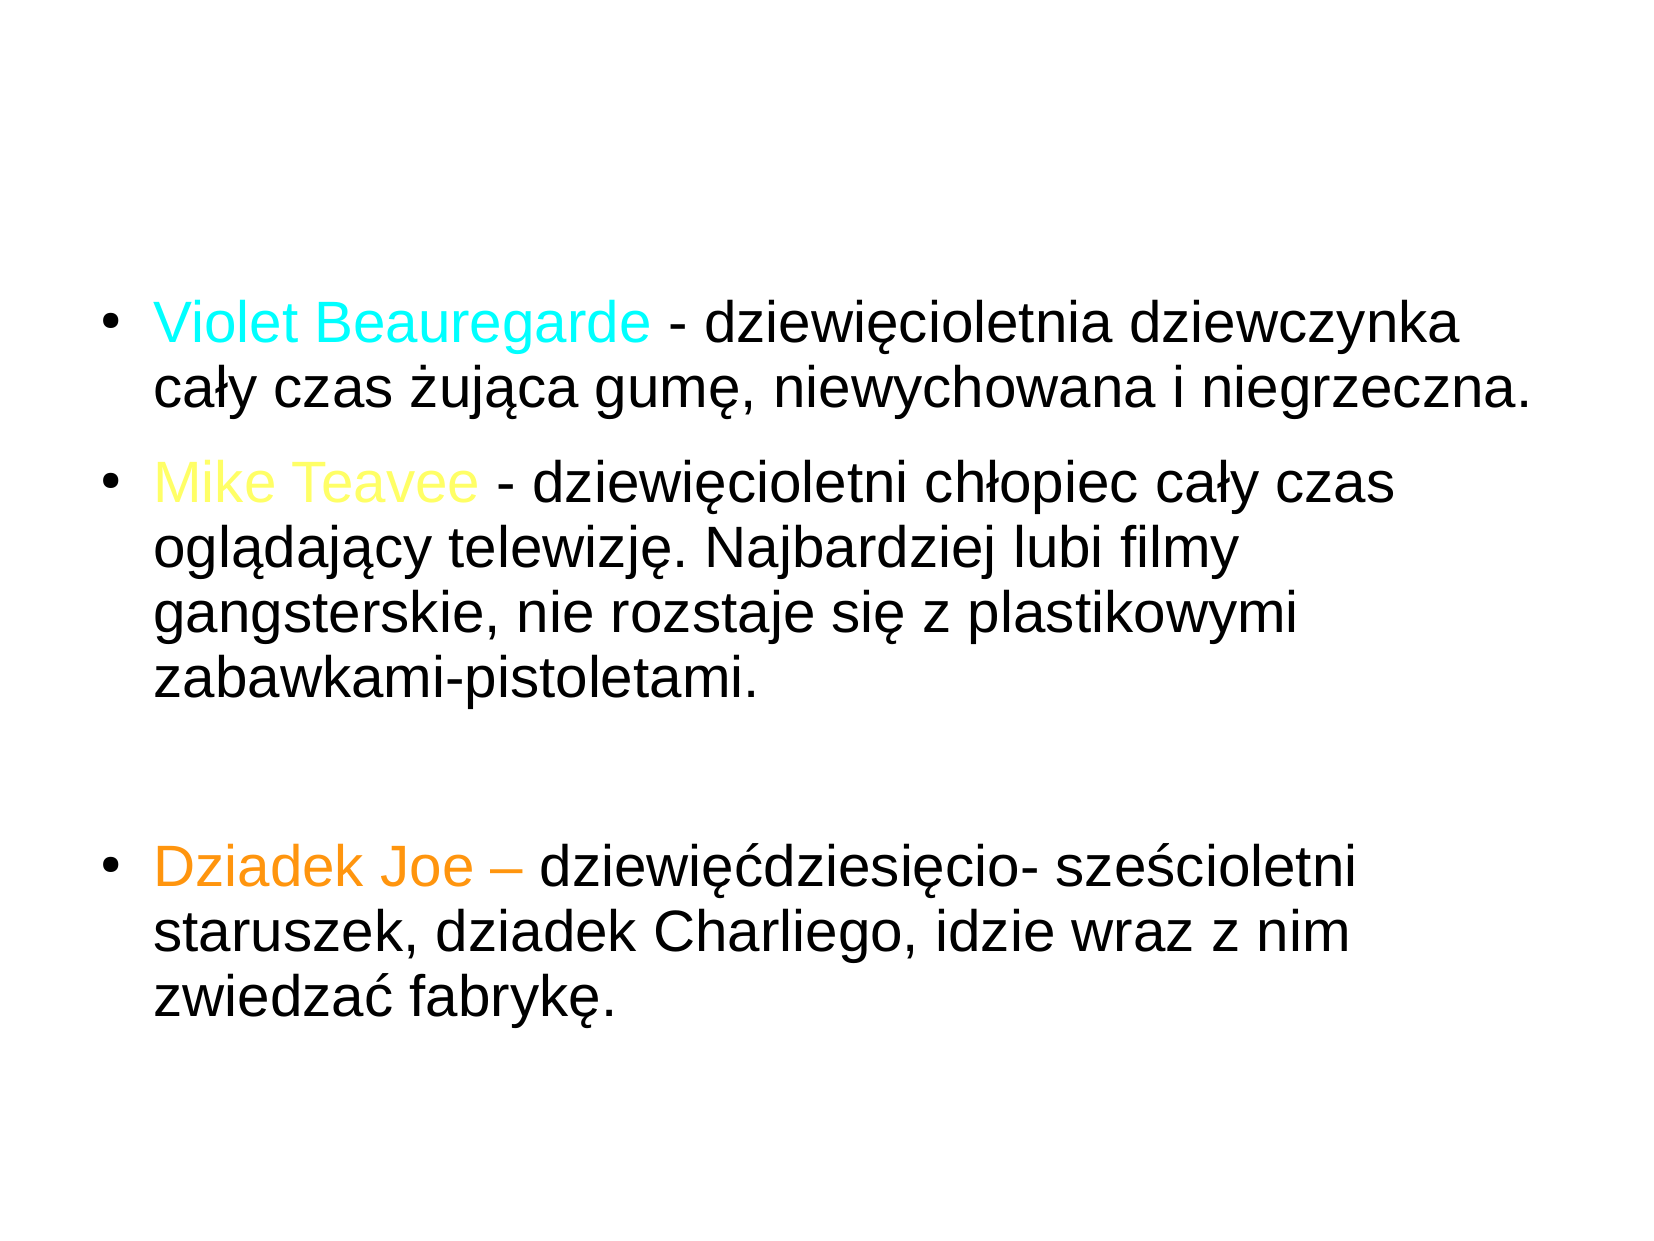

# Violet Beauregarde - dziewięcioletnia dziewczynka cały czas żująca gumę, niewychowana i niegrzeczna.
Mike Teavee - dziewięcioletni chłopiec cały czas oglądający telewizję. Najbardziej lubi filmy gangsterskie, nie rozstaje się z plastikowymi zabawkami-pistoletami.
Dziadek Joe – dziewięćdziesięcio- sześcioletni staruszek, dziadek Charliego, idzie wraz z nim zwiedzać fabrykę.